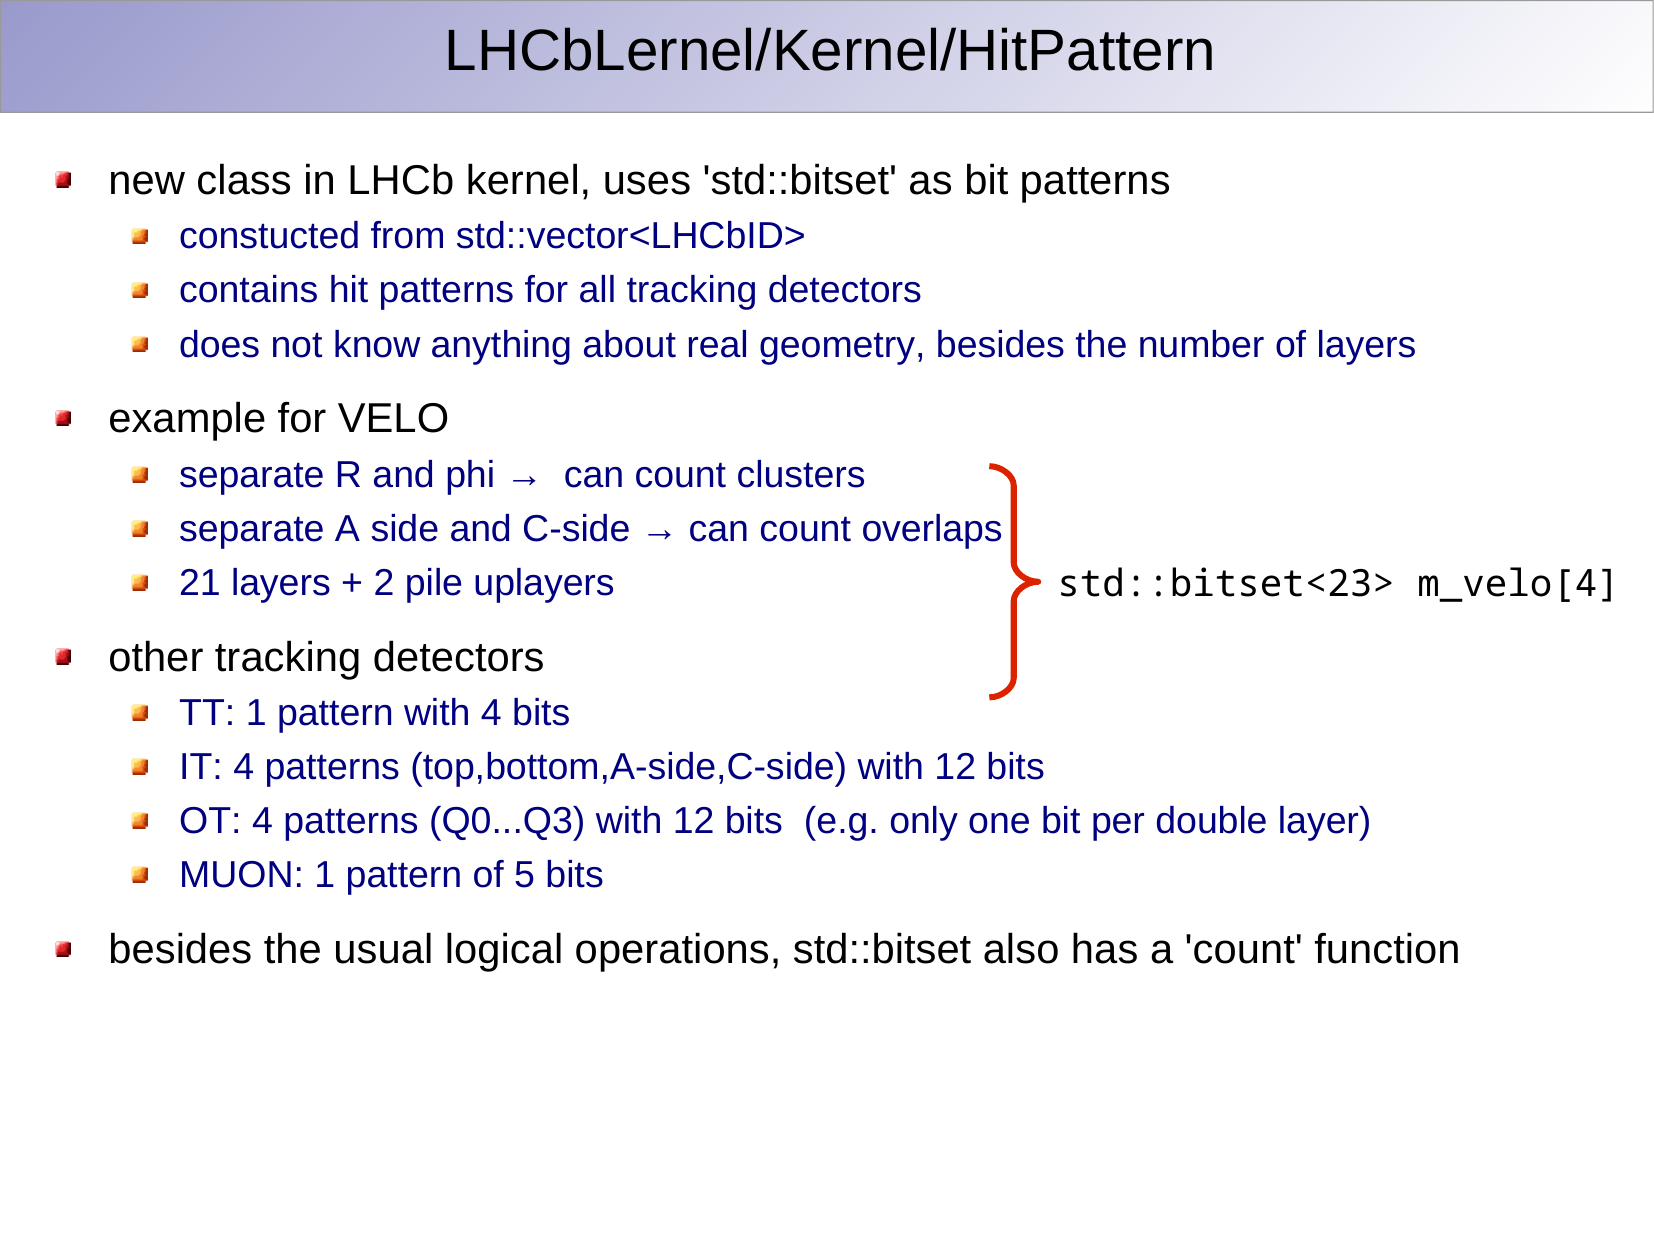

# LHCbLernel/Kernel/HitPattern
new class in LHCb kernel, uses 'std::bitset' as bit patterns
constucted from std::vector<LHCbID>
contains hit patterns for all tracking detectors
does not know anything about real geometry, besides the number of layers
example for VELO
separate R and phi → can count clusters
separate A side and C-side → can count overlaps
21 layers + 2 pile uplayers
other tracking detectors
TT: 1 pattern with 4 bits
IT: 4 patterns (top,bottom,A-side,C-side) with 12 bits
OT: 4 patterns (Q0...Q3) with 12 bits (e.g. only one bit per double layer)
MUON: 1 pattern of 5 bits
besides the usual logical operations, std::bitset also has a 'count' function
std::bitset<23> m_velo[4]